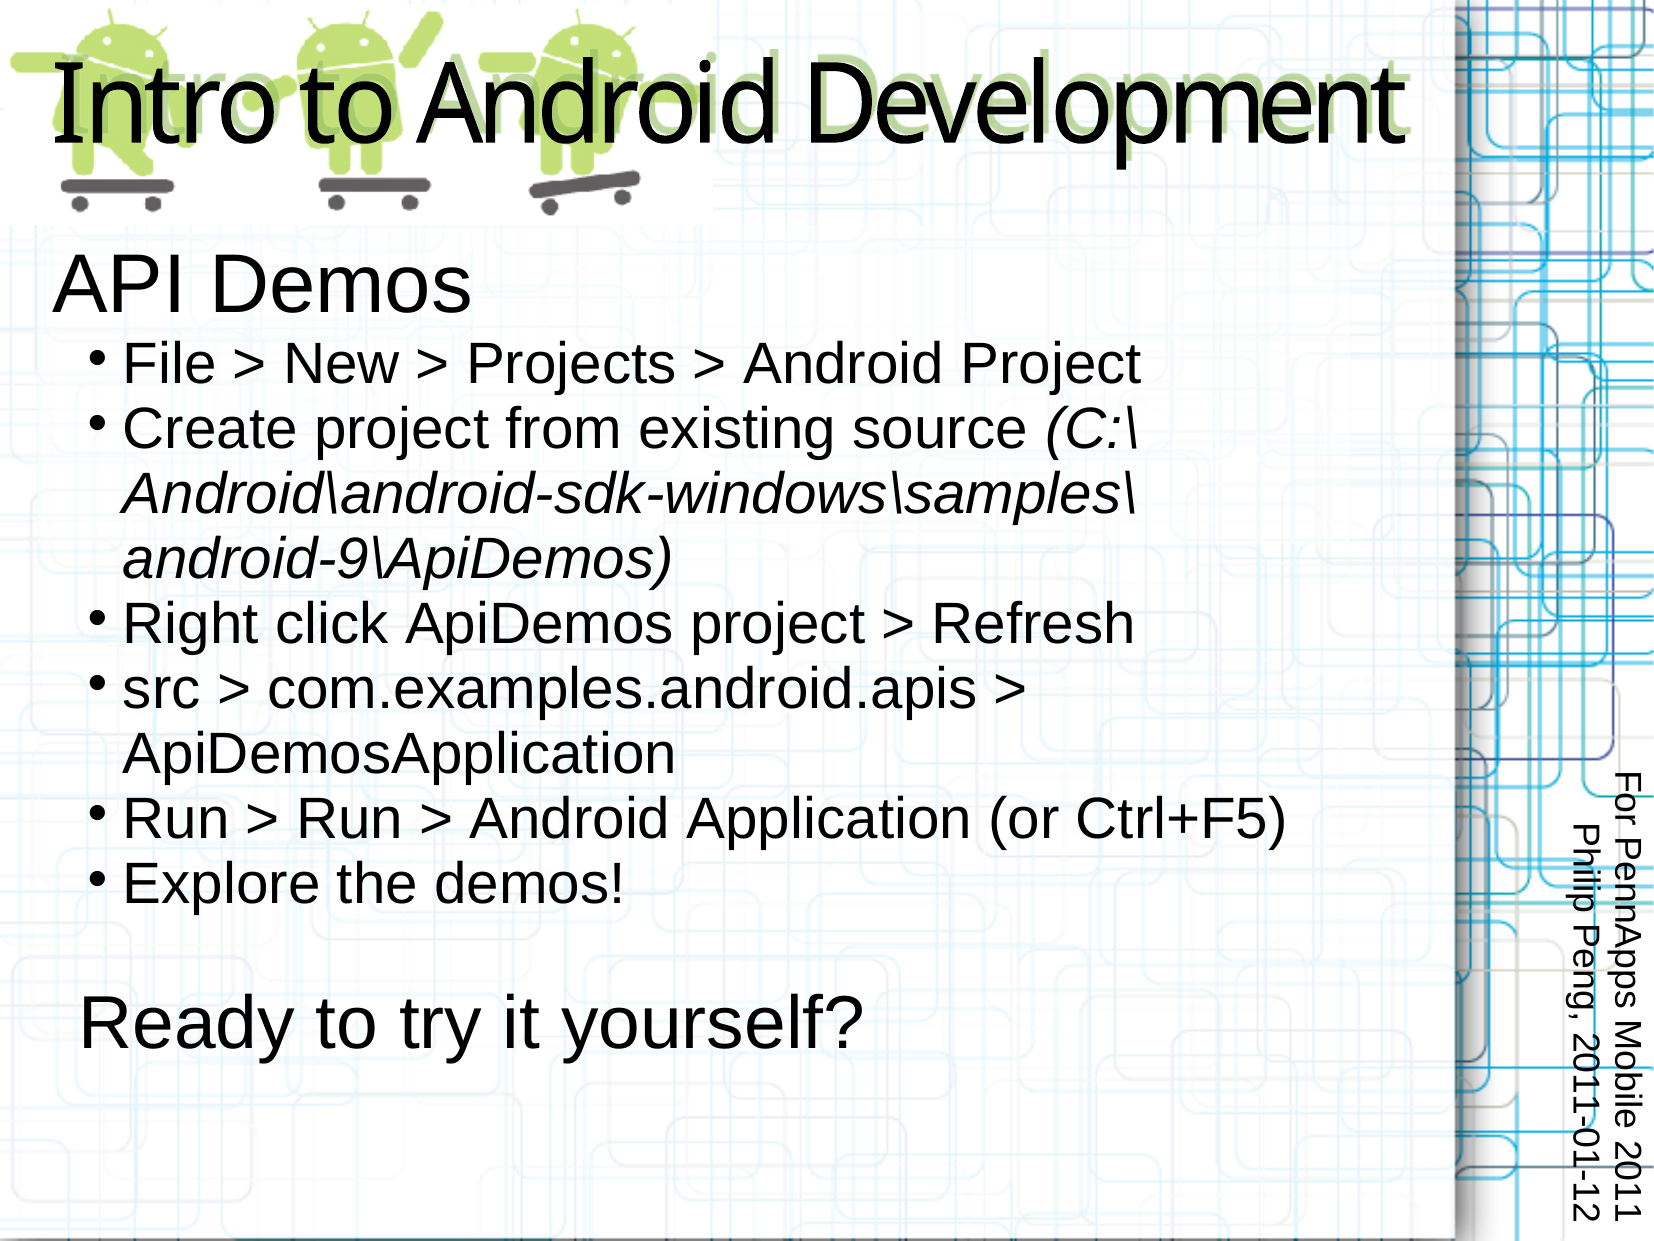

Intro to Android Development
API Demos
File > New > Projects > Android Project
Create project from existing source (C:\Android\android-sdk-windows\samples\android-9\ApiDemos)
Right click ApiDemos project > Refresh
src > com.examples.android.apis > ApiDemosApplication
Run > Run > Android Application (or Ctrl+F5)
Explore the demos!
Ready to try it yourself?
For PennApps Mobile 2011
Philip Peng, 2011-01-12